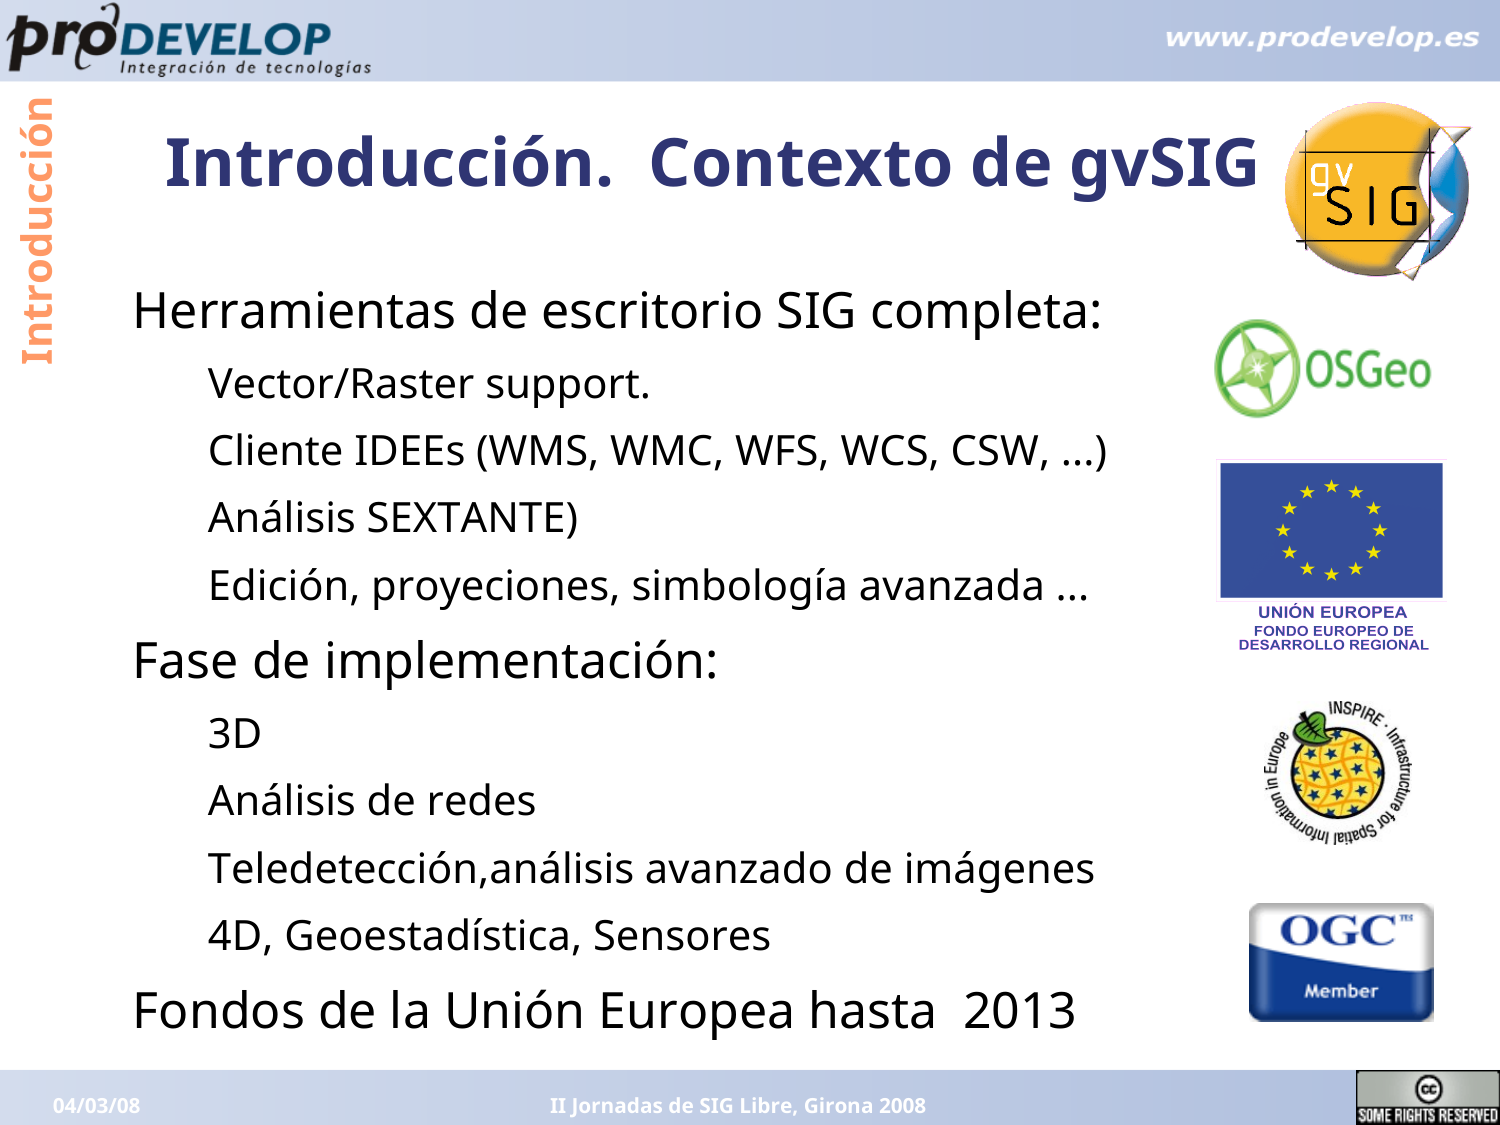

# Introducción. Contexto de gvSIG
Introducción
Herramientas de escritorio SIG completa:
Vector/Raster support.
Cliente IDEEs (WMS, WMC, WFS, WCS, CSW, ...)
Análisis SEXTANTE)
Edición, proyeciones, simbología avanzada ...
Fase de implementación:
3D
Análisis de redes
Teledetección,análisis avanzado de imágenes
4D, Geoestadística, Sensores
Fondos de la Unión Europea hasta 2013
25/10/2006
3
Plan Difusión Interna gvSIG v. 2.0